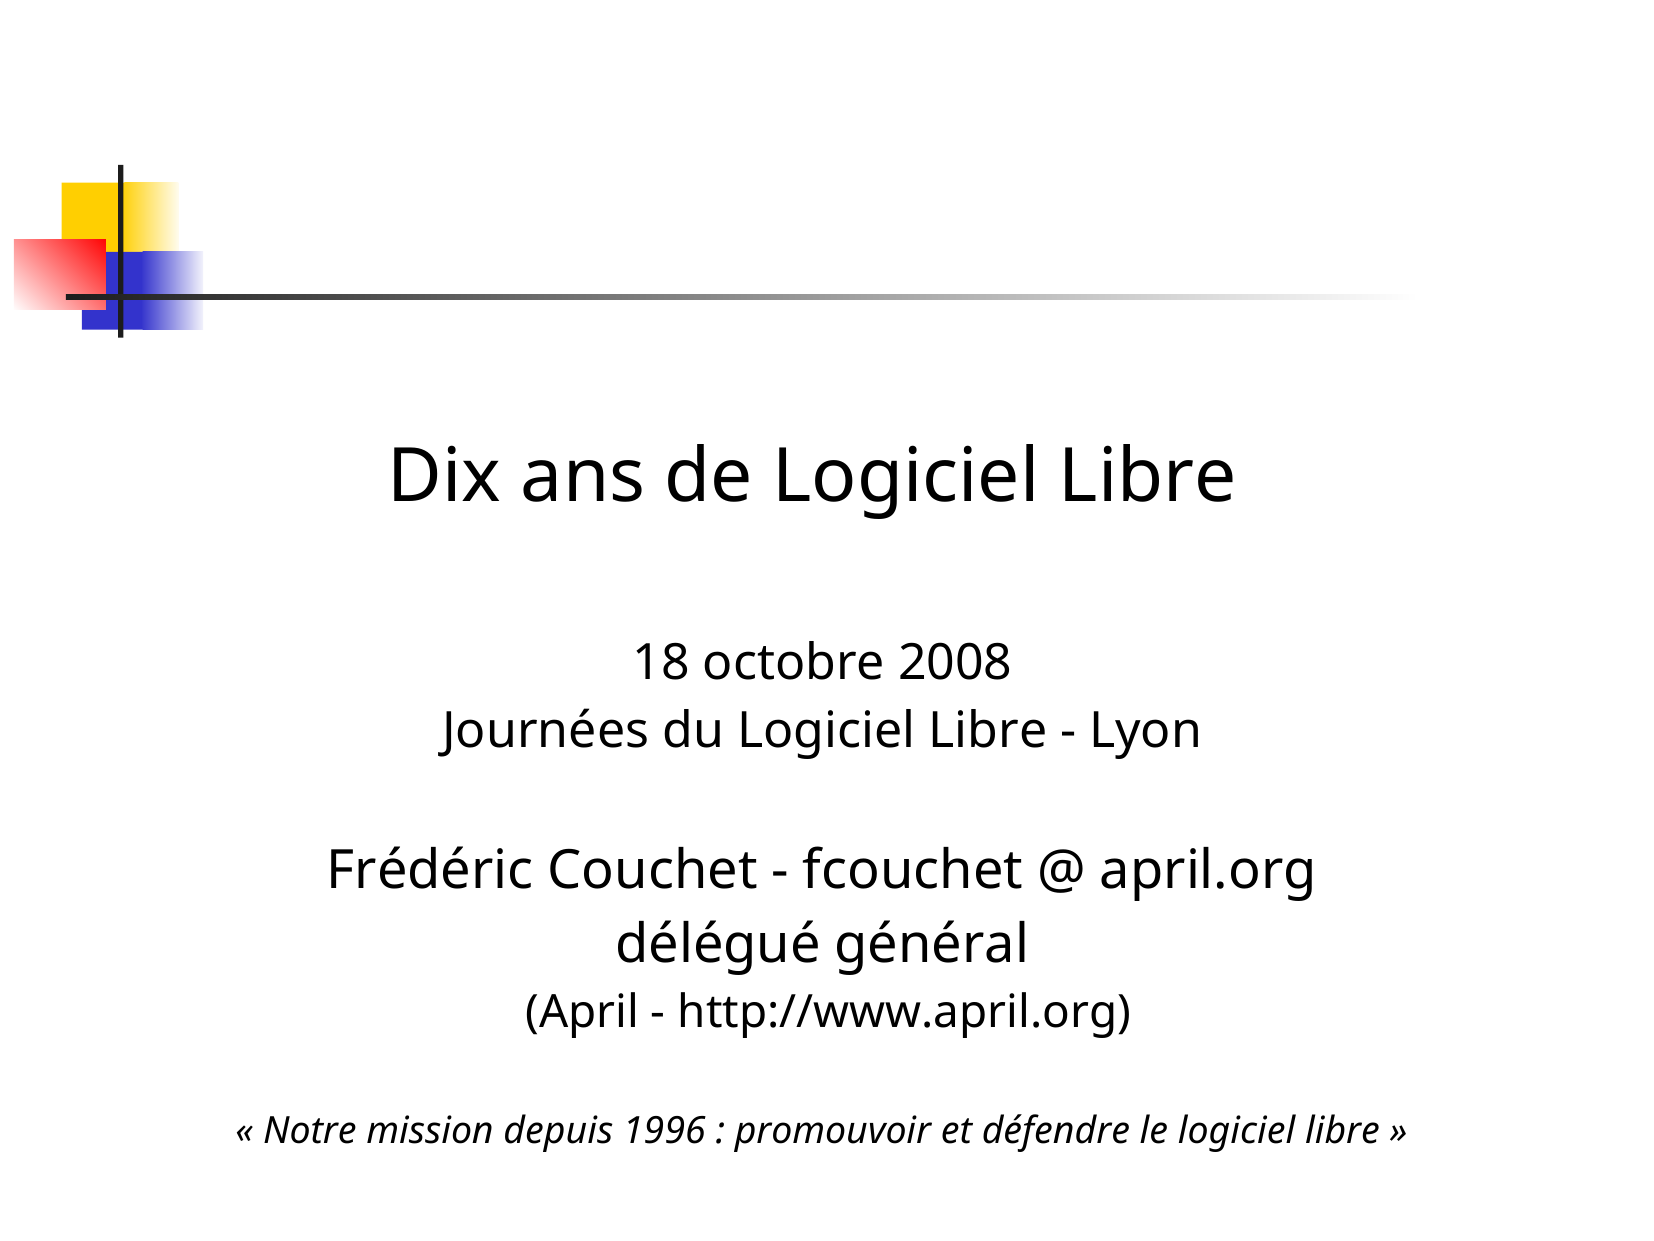

# Dix ans de Logiciel Libre
18 octobre 2008
Journées du Logiciel Libre - Lyon
Frédéric Couchet - fcouchet @ april.org
délégué général
 (April - http://www.april.org)
« Notre mission depuis 1996 : promouvoir et défendre le logiciel libre »